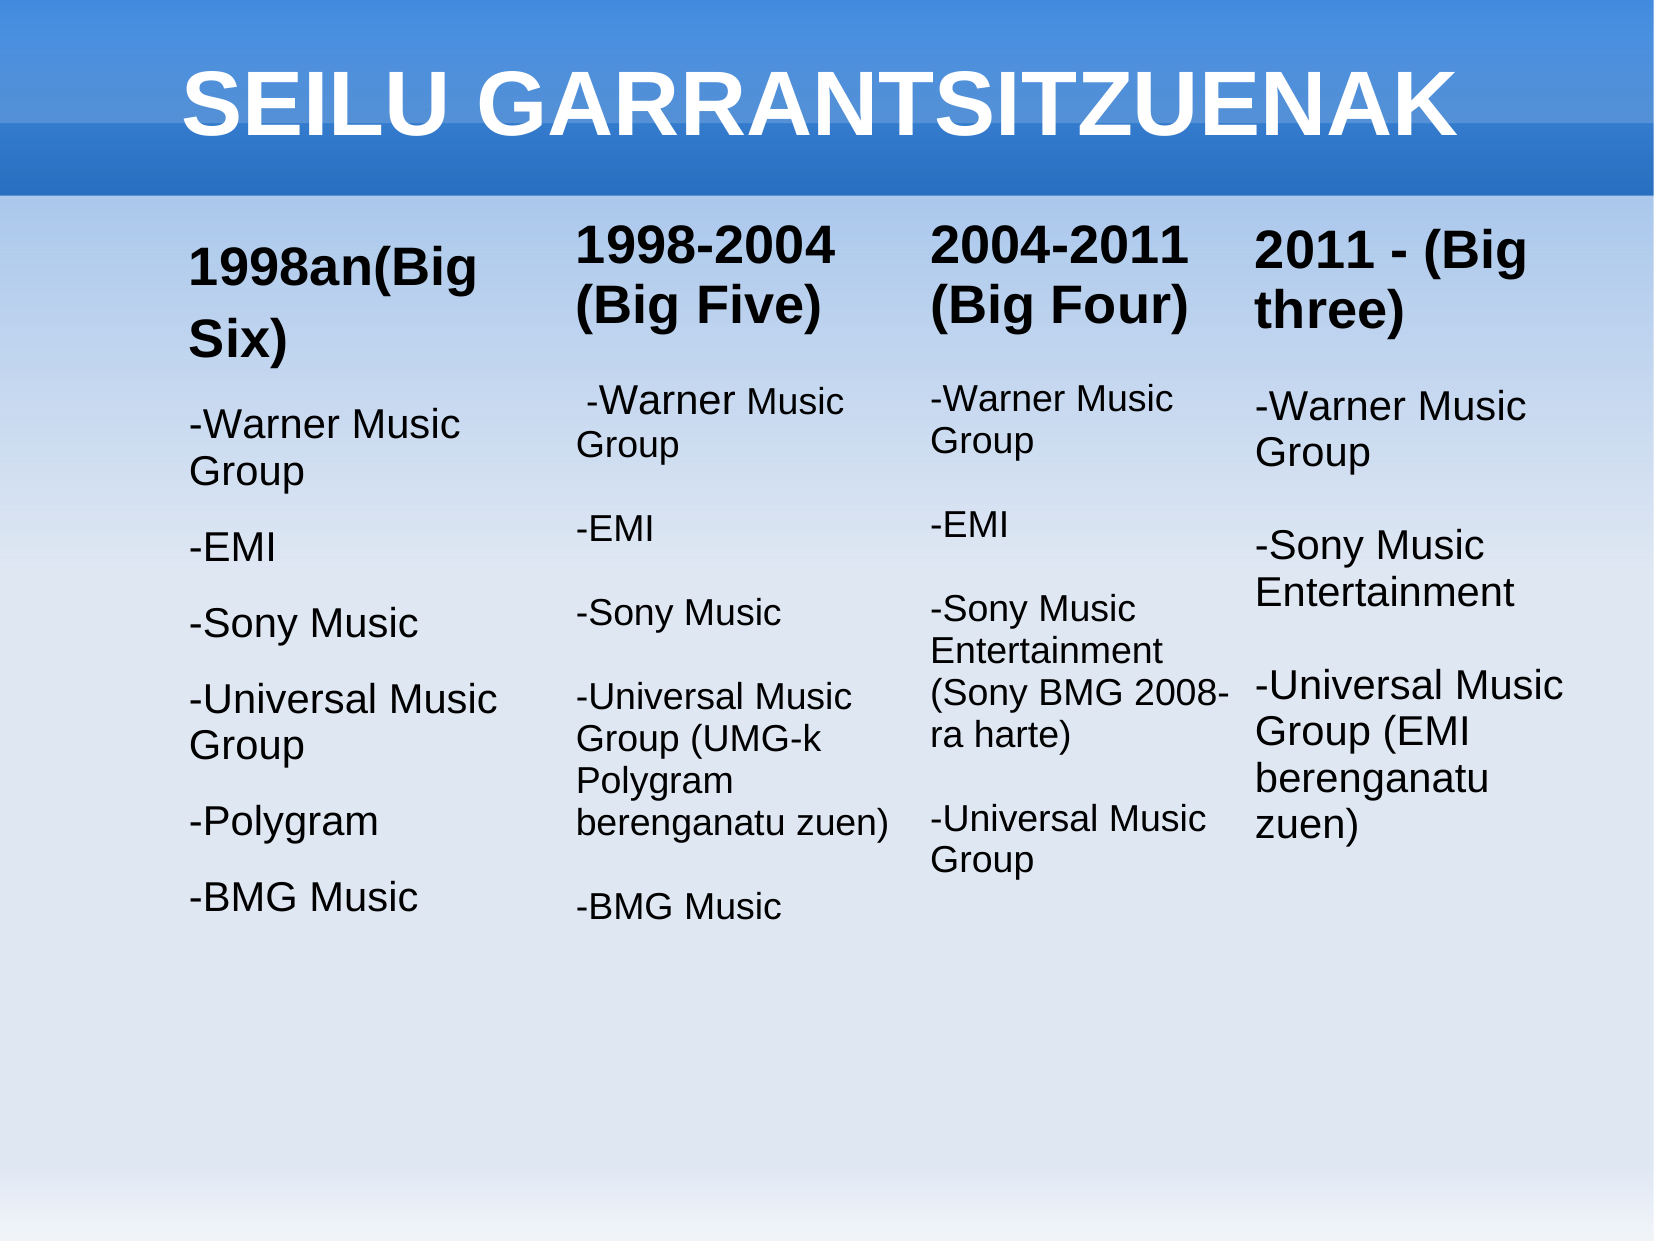

# SEILU GARRANTSITZUENAK
1998-2004 (Big Five)
 -Warner Music Group
-EMI
-Sony Music
-Universal Music Group (UMG-k Polygram berenganatu zuen)
-BMG Music
2004-2011 (Big Four)
-Warner Music Group
-EMI
-Sony Music Entertainment (Sony BMG 2008-ra harte)
-Universal Music Group
2011 - (Big three)
-Warner Music Group
-Sony Music Entertainment
-Universal Music Group (EMI berenganatu zuen)
1998an(Big Six)
-Warner Music Group
-EMI
-Sony Music
-Universal Music Group
-Polygram
-BMG Music